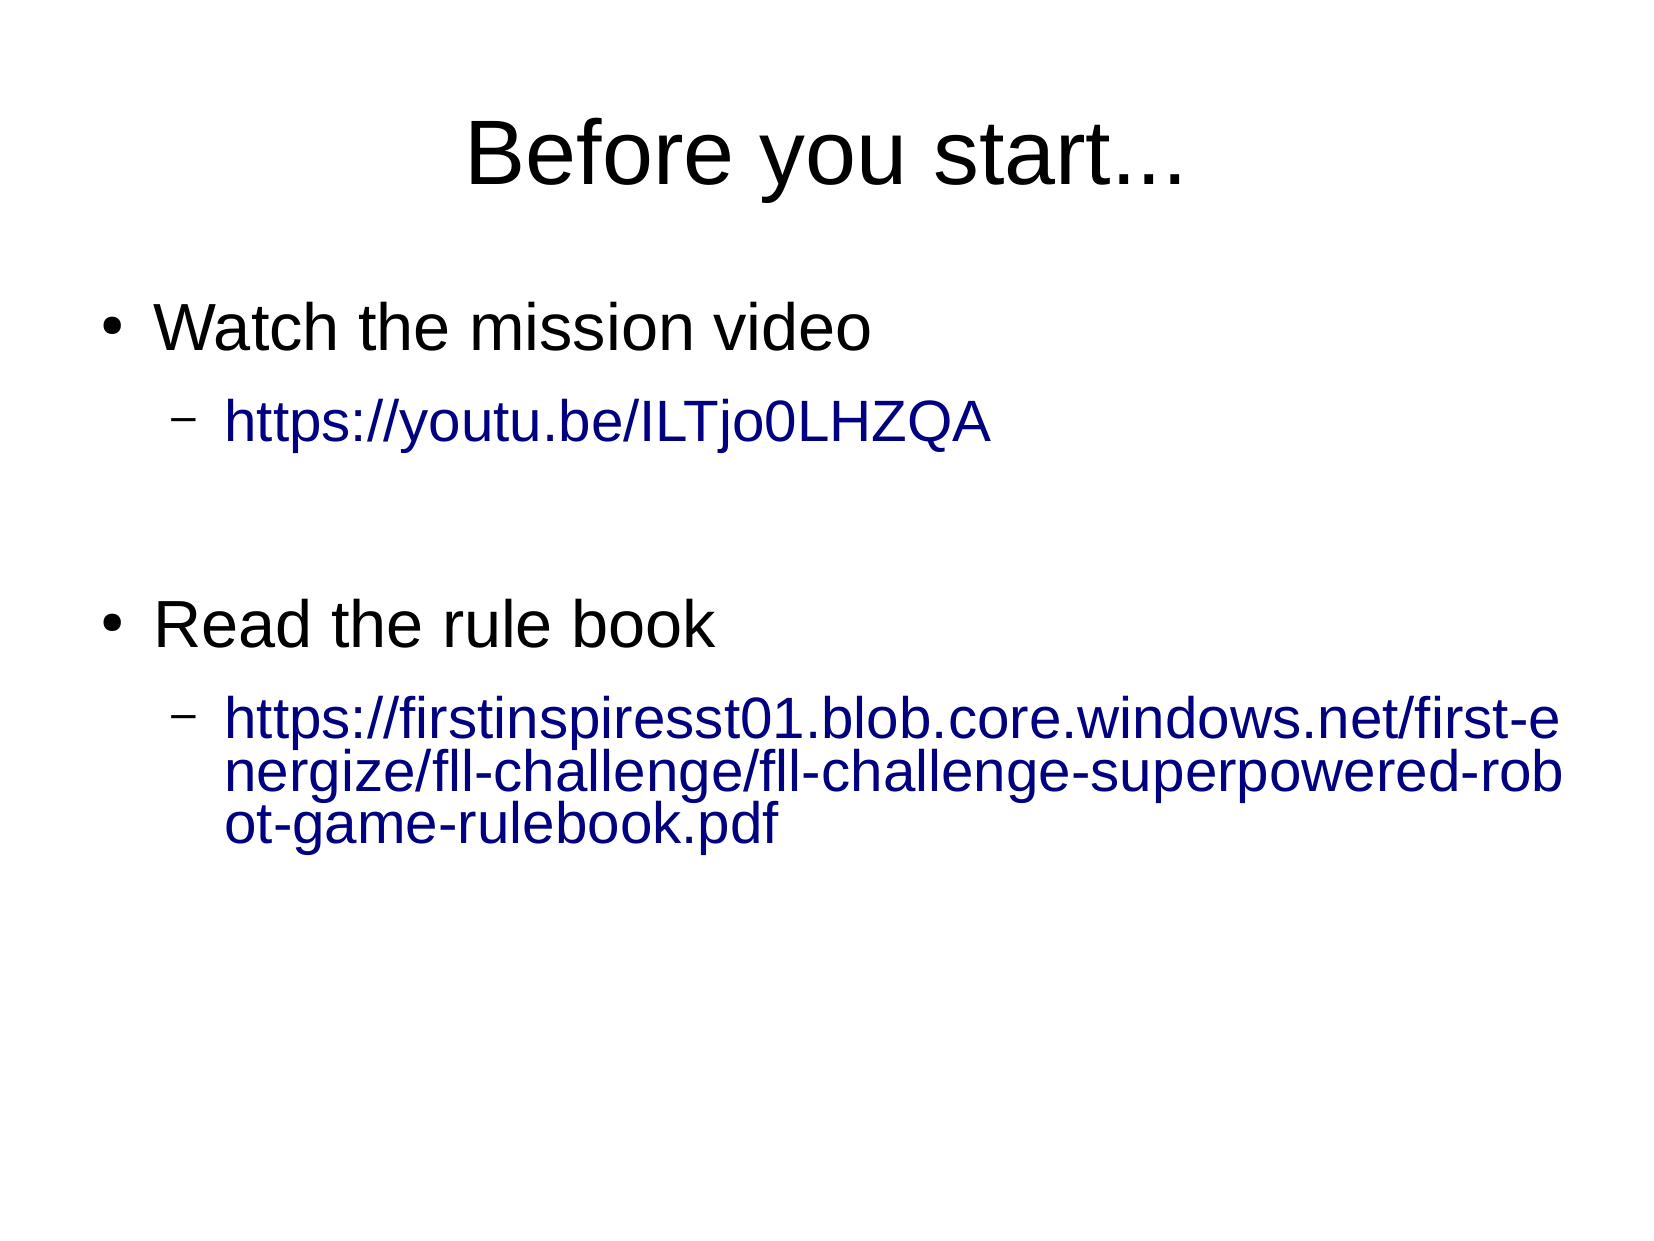

# Before you start...
Watch the mission video
https://youtu.be/ILTjo0LHZQA
Read the rule book
https://firstinspiresst01.blob.core.windows.net/first-energize/fll-challenge/fll-challenge-superpowered-robot-game-rulebook.pdf